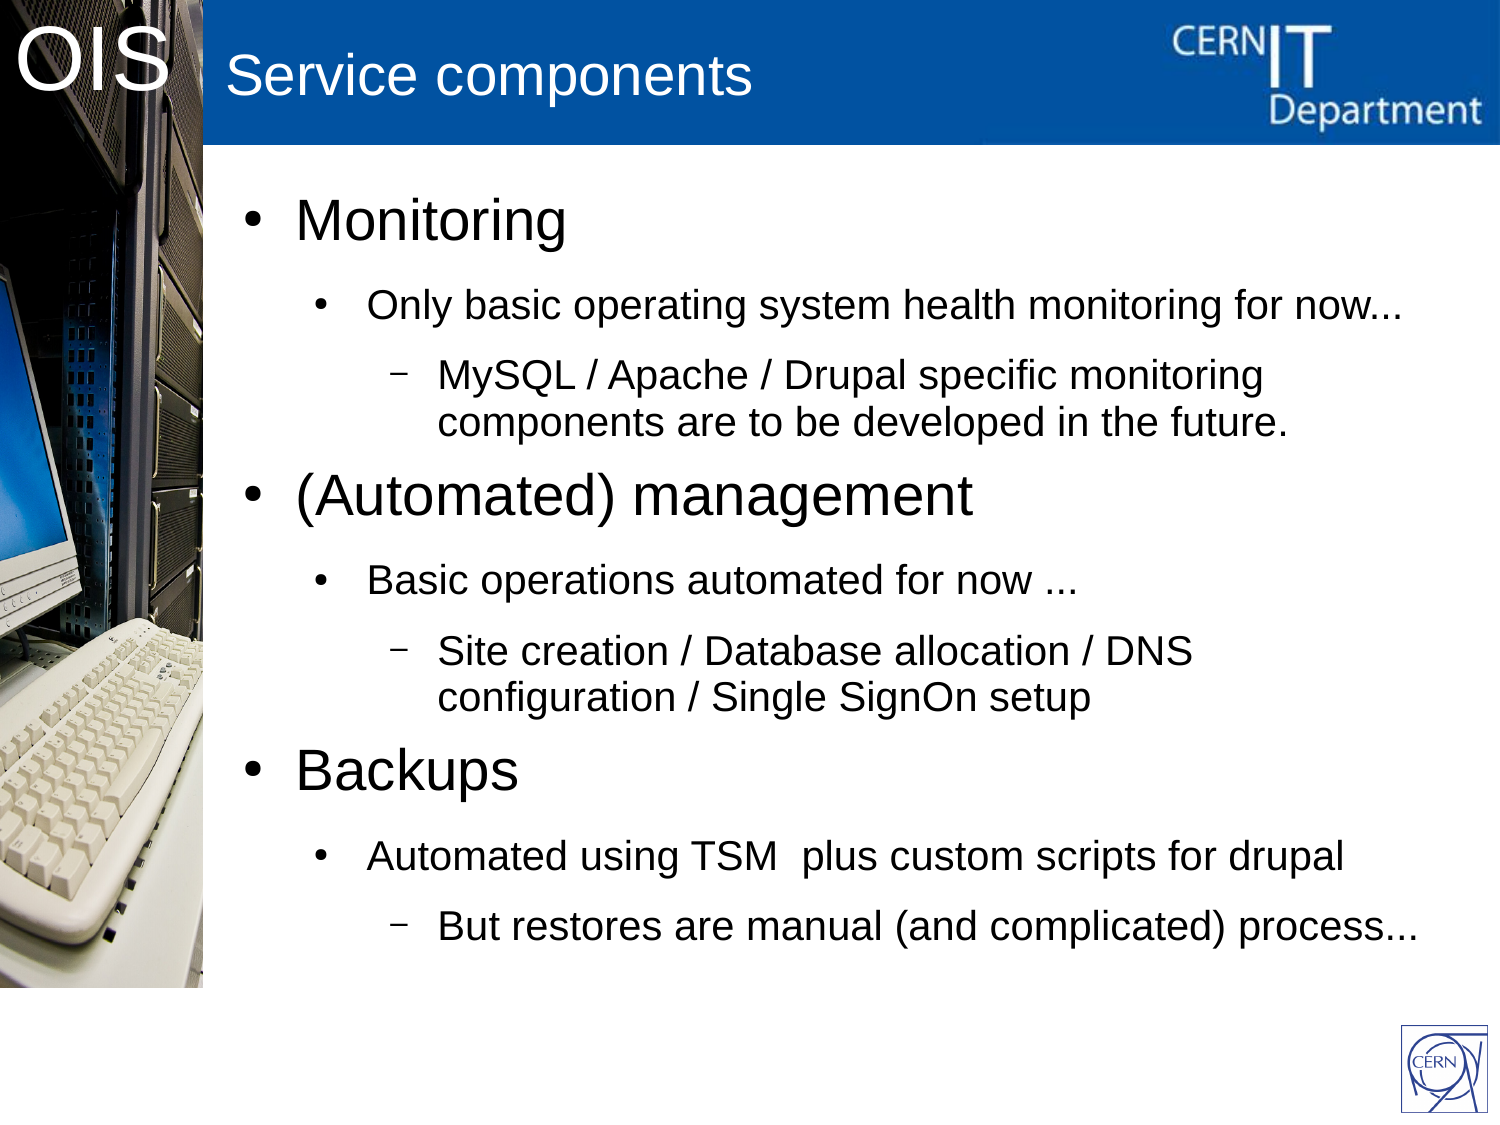

# Service components
Monitoring
Only basic operating system health monitoring for now...
MySQL / Apache / Drupal specific monitoring components are to be developed in the future.
(Automated) management
Basic operations automated for now ...
Site creation / Database allocation / DNS configuration / Single SignOn setup
Backups
Automated using TSM plus custom scripts for drupal
But restores are manual (and complicated) process...